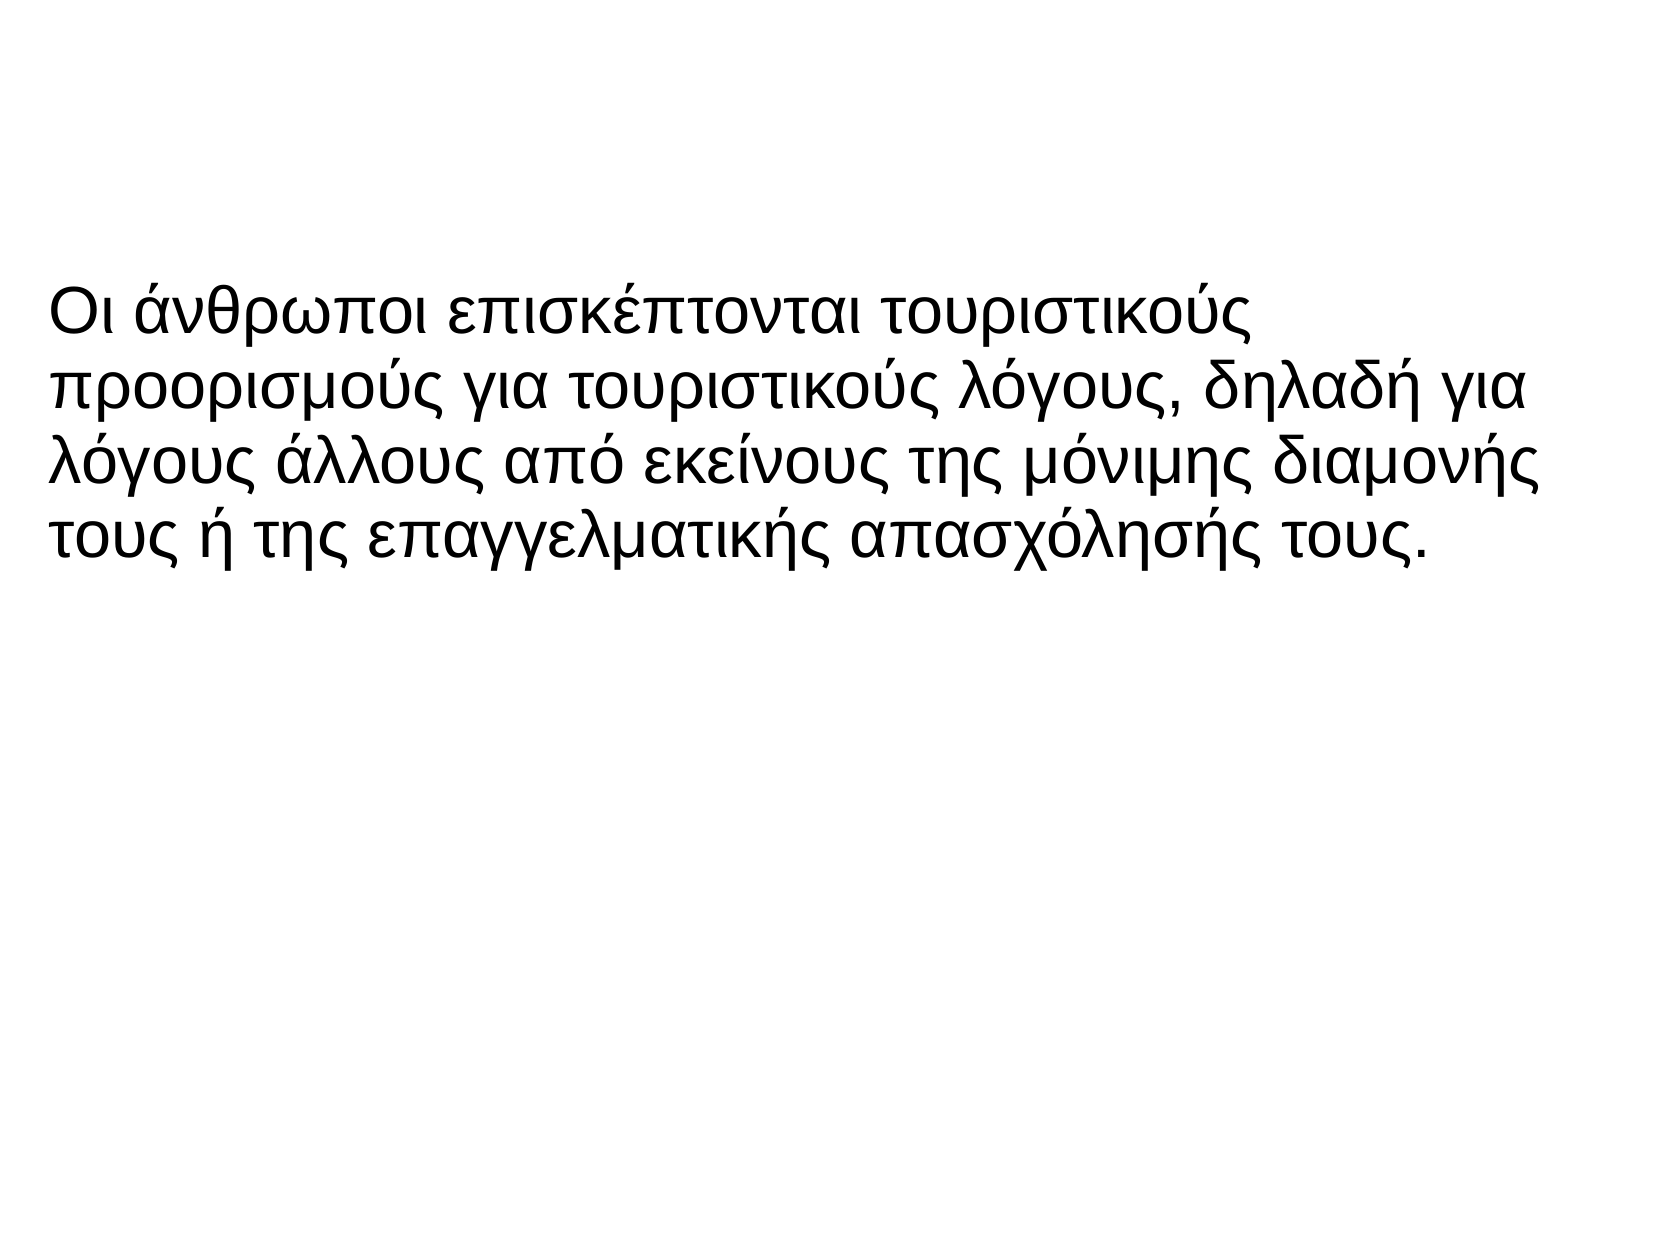

Οι άνθρωποι επισκέπτονται τουριστικούς προορισμούς για τουριστικούς λόγους, δηλαδή για λόγους άλλους από εκείνους της μόνιμης διαμονής τους ή της επαγγελματικής απασχόλησής τους.